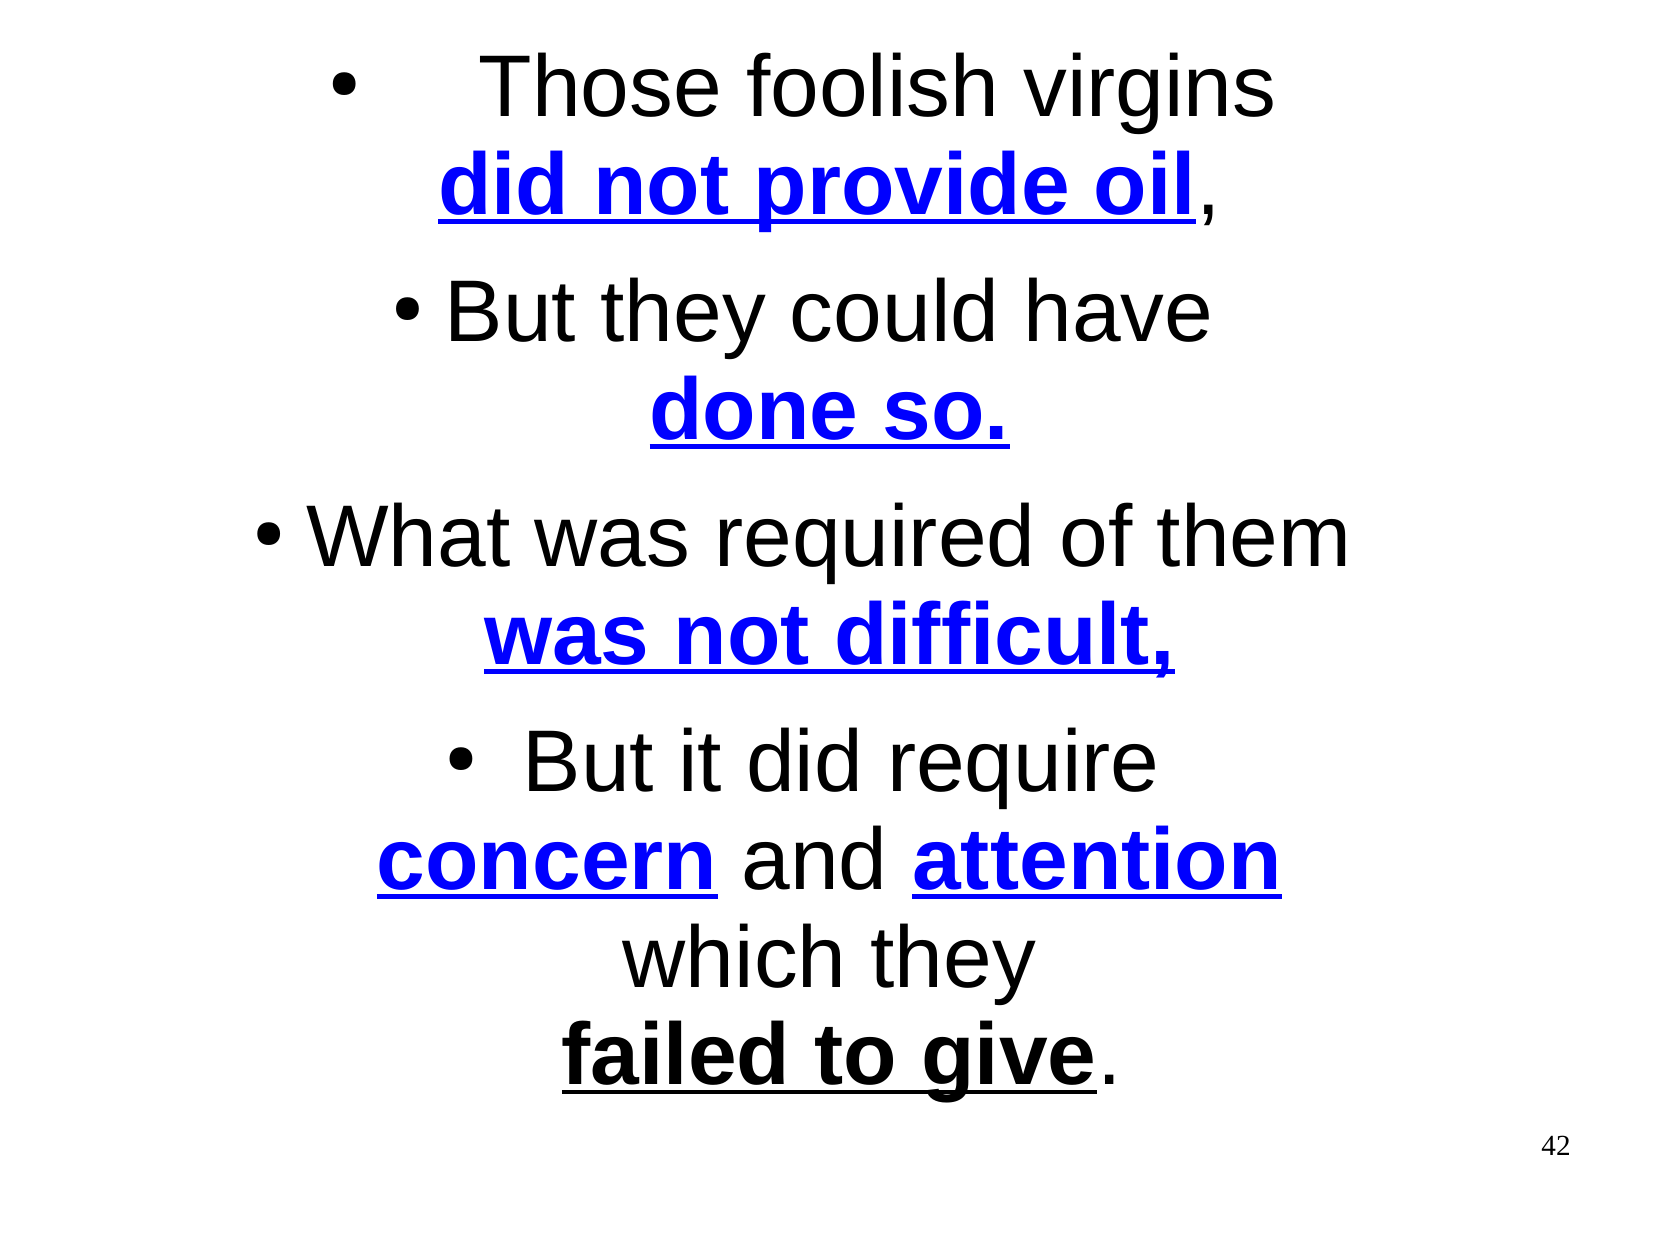

# Those foolish virgins did not provide oil,
But they could have
done so.
What was required of them
was not difficult,
 But it did require
concern and attention
which they
failed to give.
42